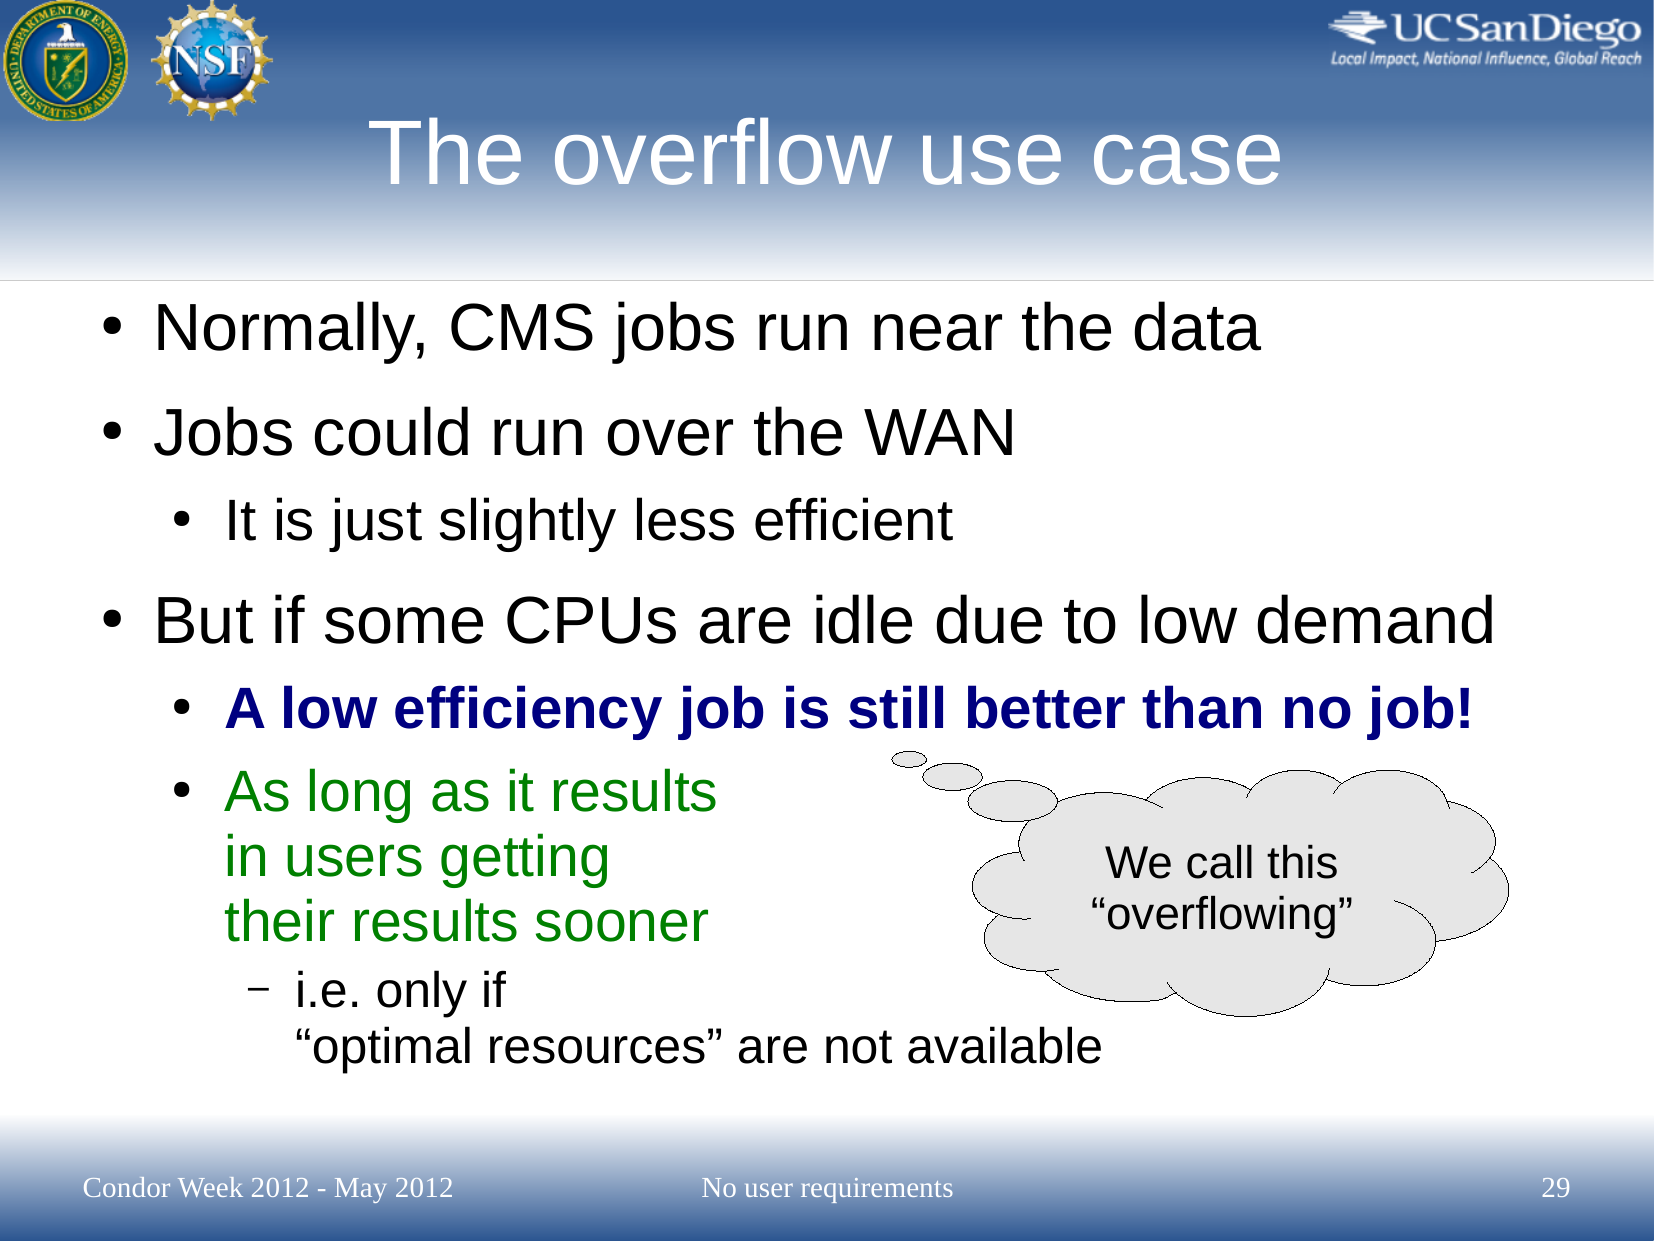

# The overflow use case
Normally, CMS jobs run near the data
Jobs could run over the WAN
It is just slightly less efficient
But if some CPUs are idle due to low demand
A low efficiency job is still better than no job!
As long as it results
in users getting
their results sooner
i.e. only if
“optimal resources” are not available
We call this
“overflowing”
Condor Week 2012 - May 2012
No user requirements
29